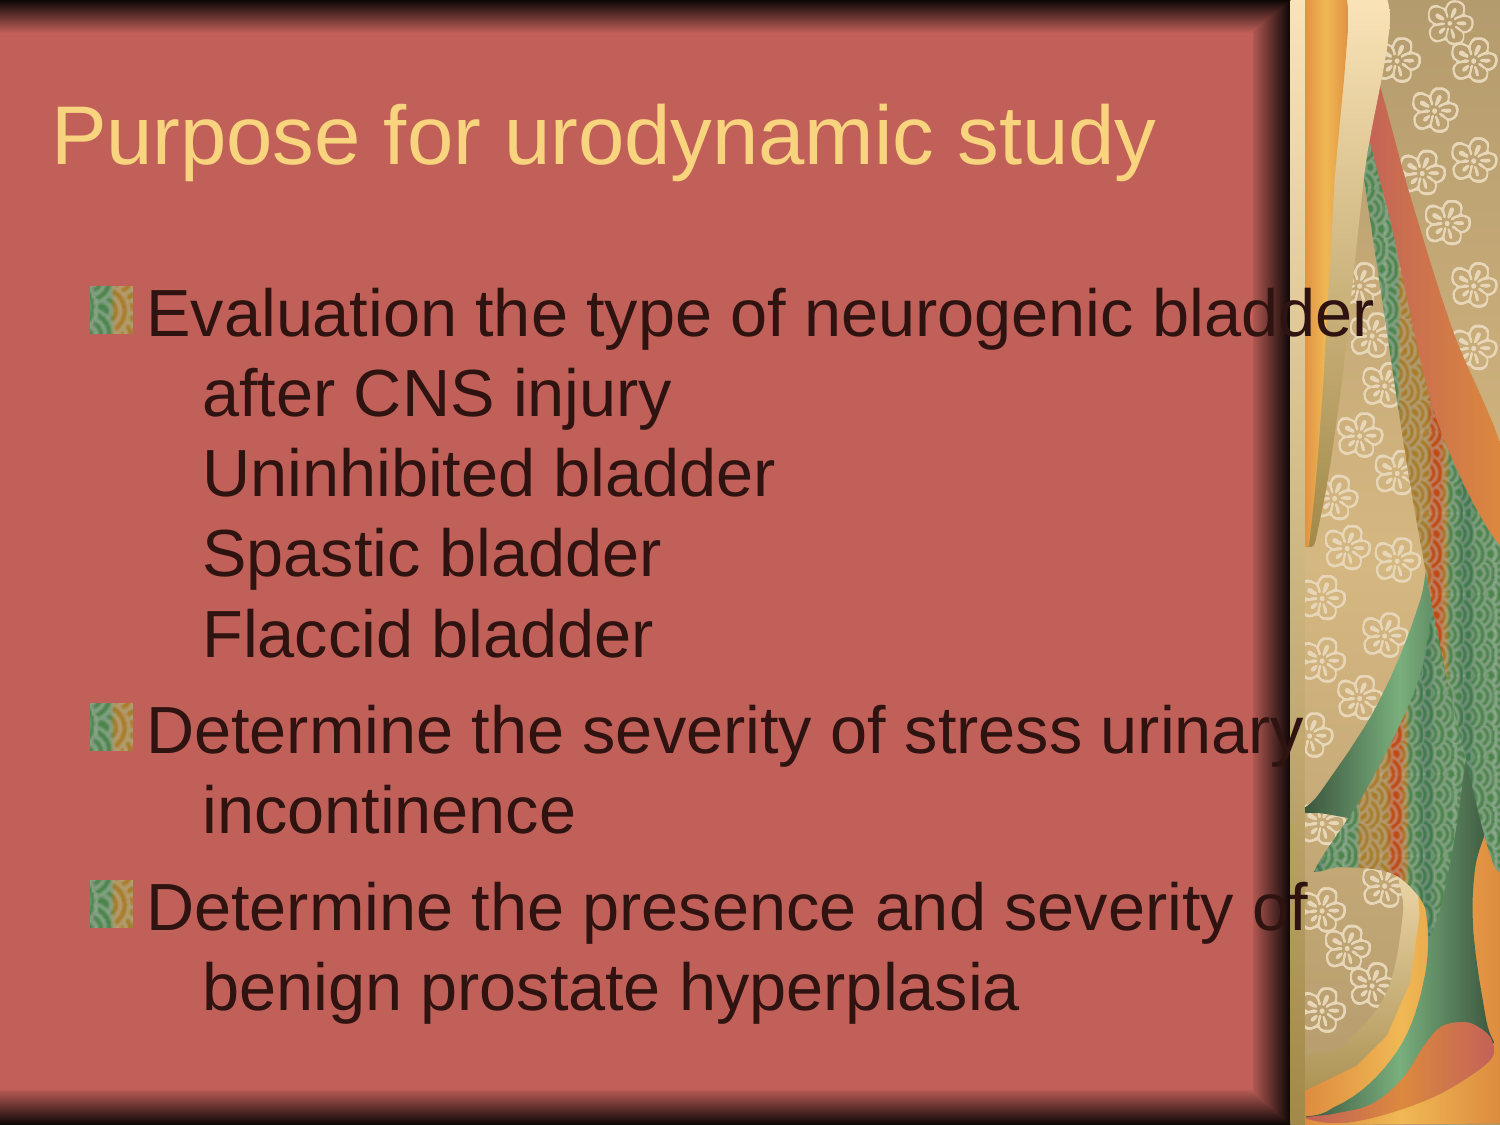

# Purpose for urodynamic study
Evaluation the type of neurogenic bladder after CNS injury
Uninhibited bladder
Spastic bladder
Flaccid bladder
Determine the severity of stress urinary incontinence
Determine the presence and severity of benign prostate hyperplasia